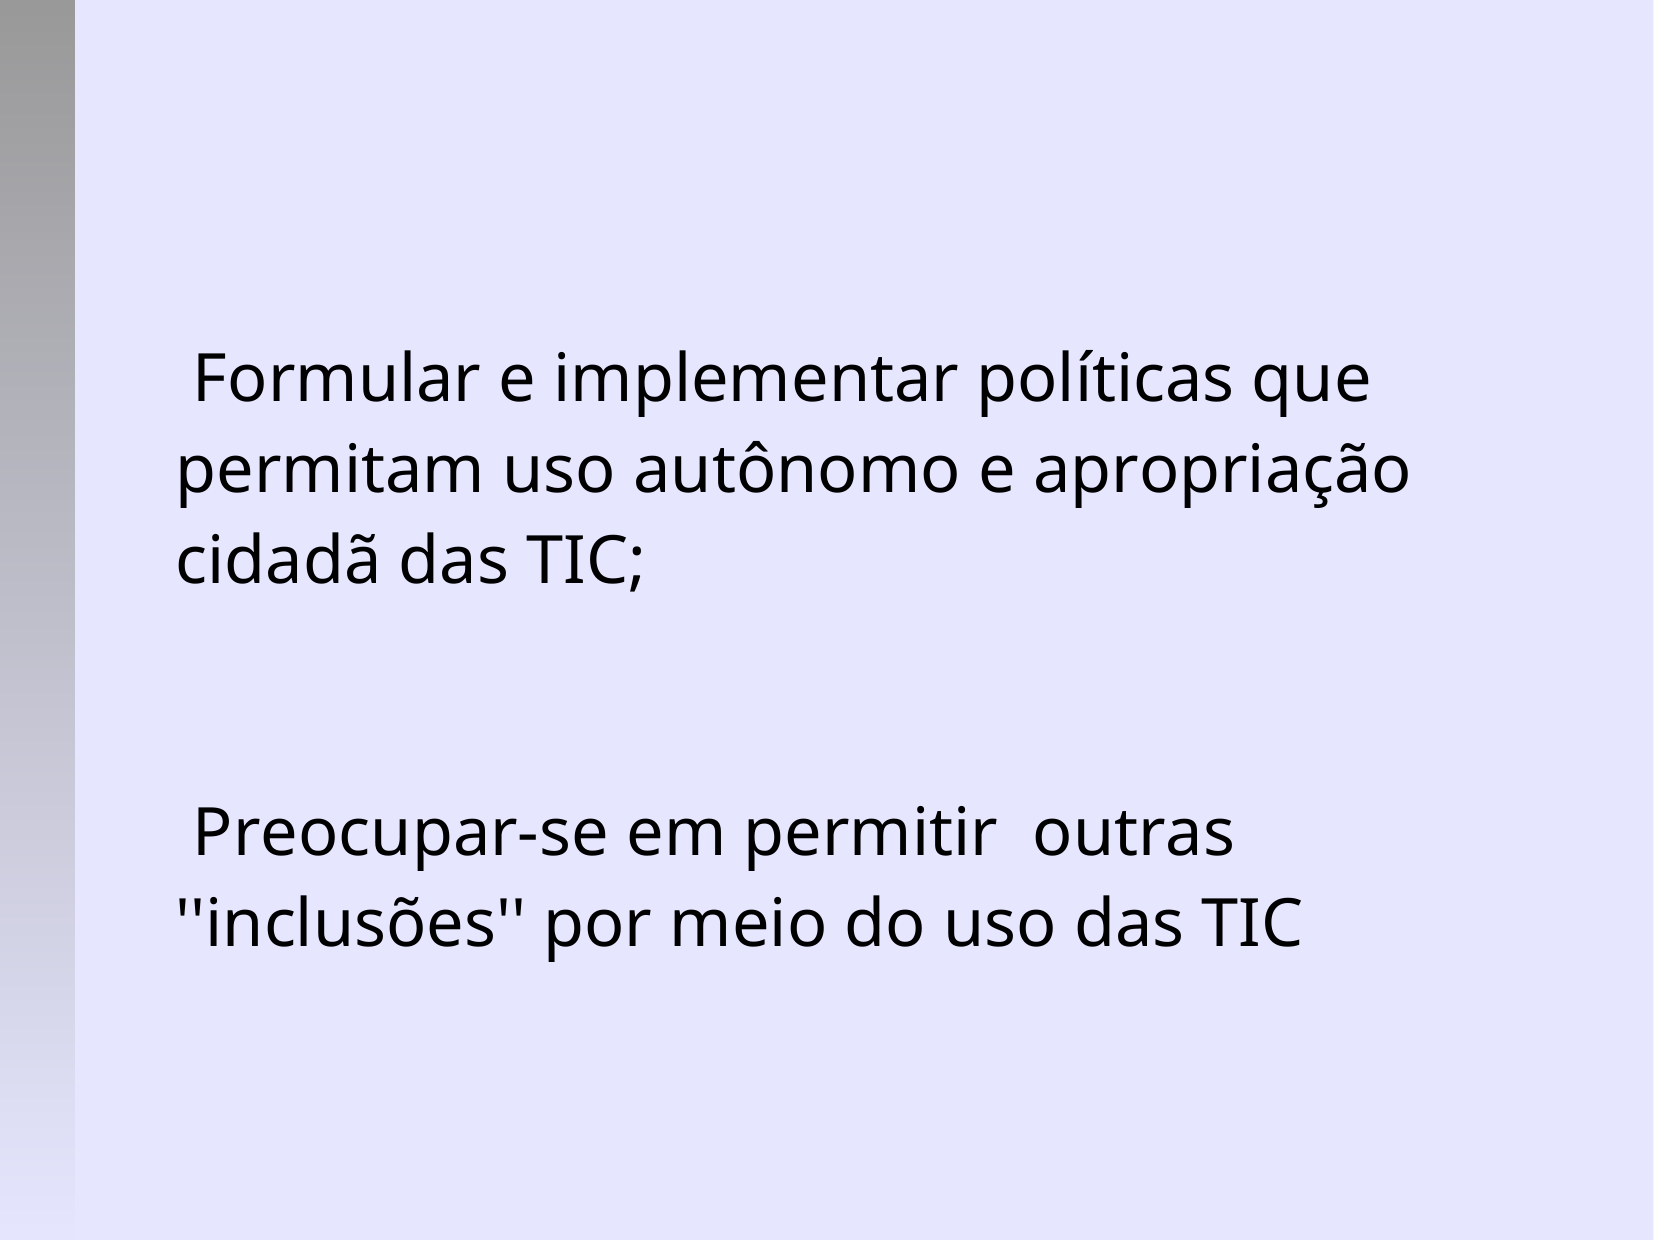

Formular e implementar políticas que permitam uso autônomo e apropriação cidadã das TIC;
 Preocupar-se em permitir outras ''inclusões'' por meio do uso das TIC